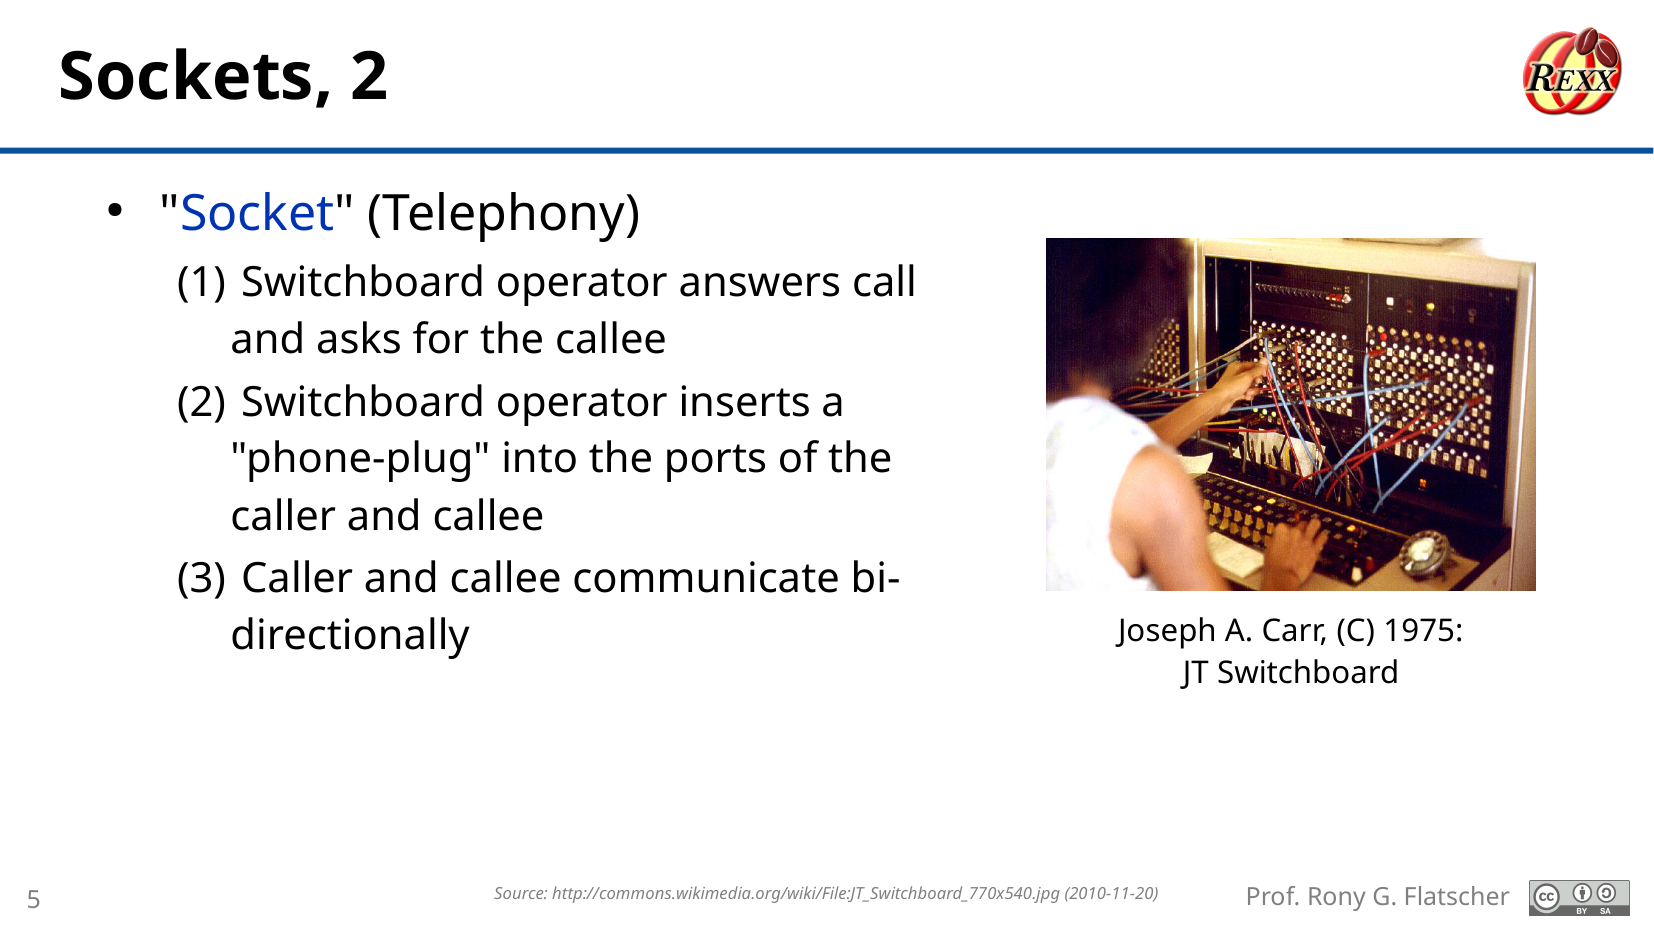

# Sockets, 2
"Socket" (Telephony)
 Switchboard operator answers call and asks for the callee
 Switchboard operator inserts a "phone-plug" into the ports of the caller and callee
 Caller and callee communicate bi-directionally
Joseph A. Carr, (C) 1975:
JT Switchboard
Source: http://commons.wikimedia.org/wiki/File:JT_Switchboard_770x540.jpg (2010-11-20)